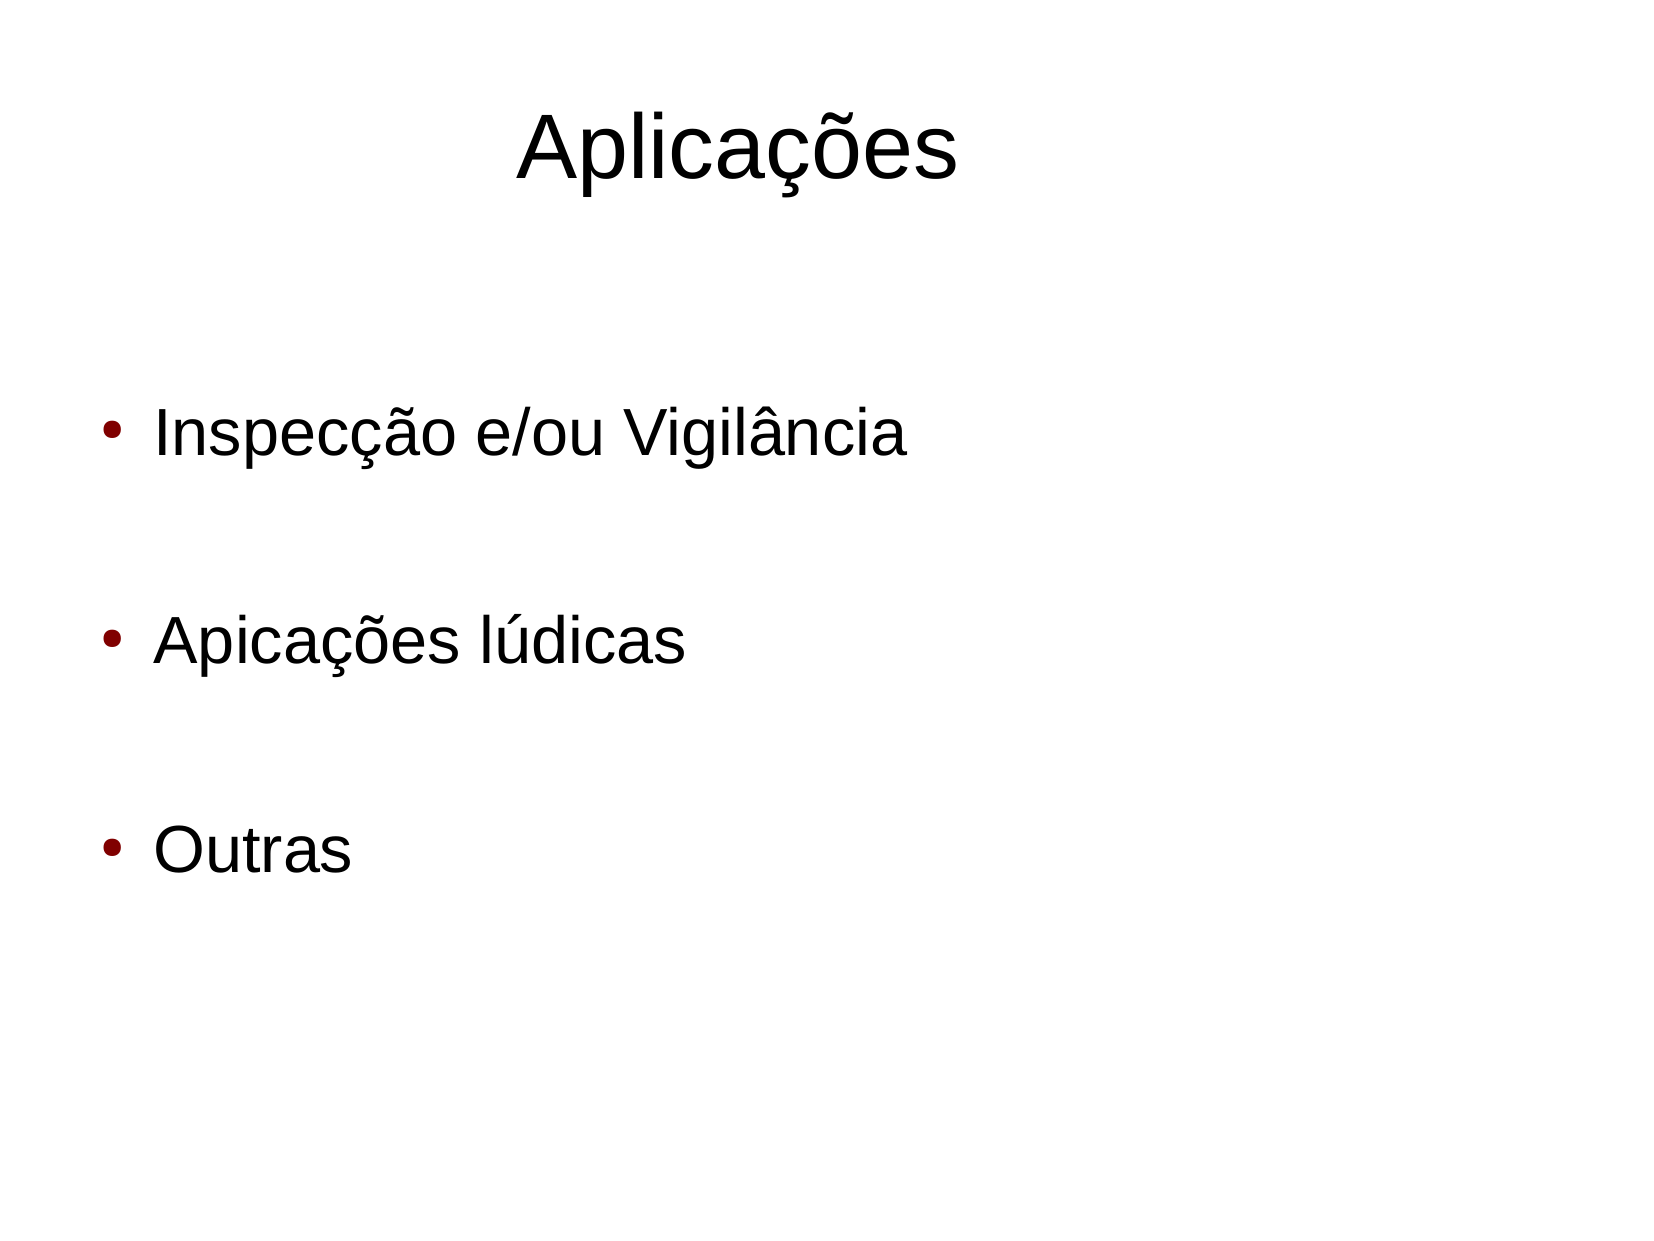

# Aplicações
Inspecção e/ou Vigilância
Apicações lúdicas
Outras